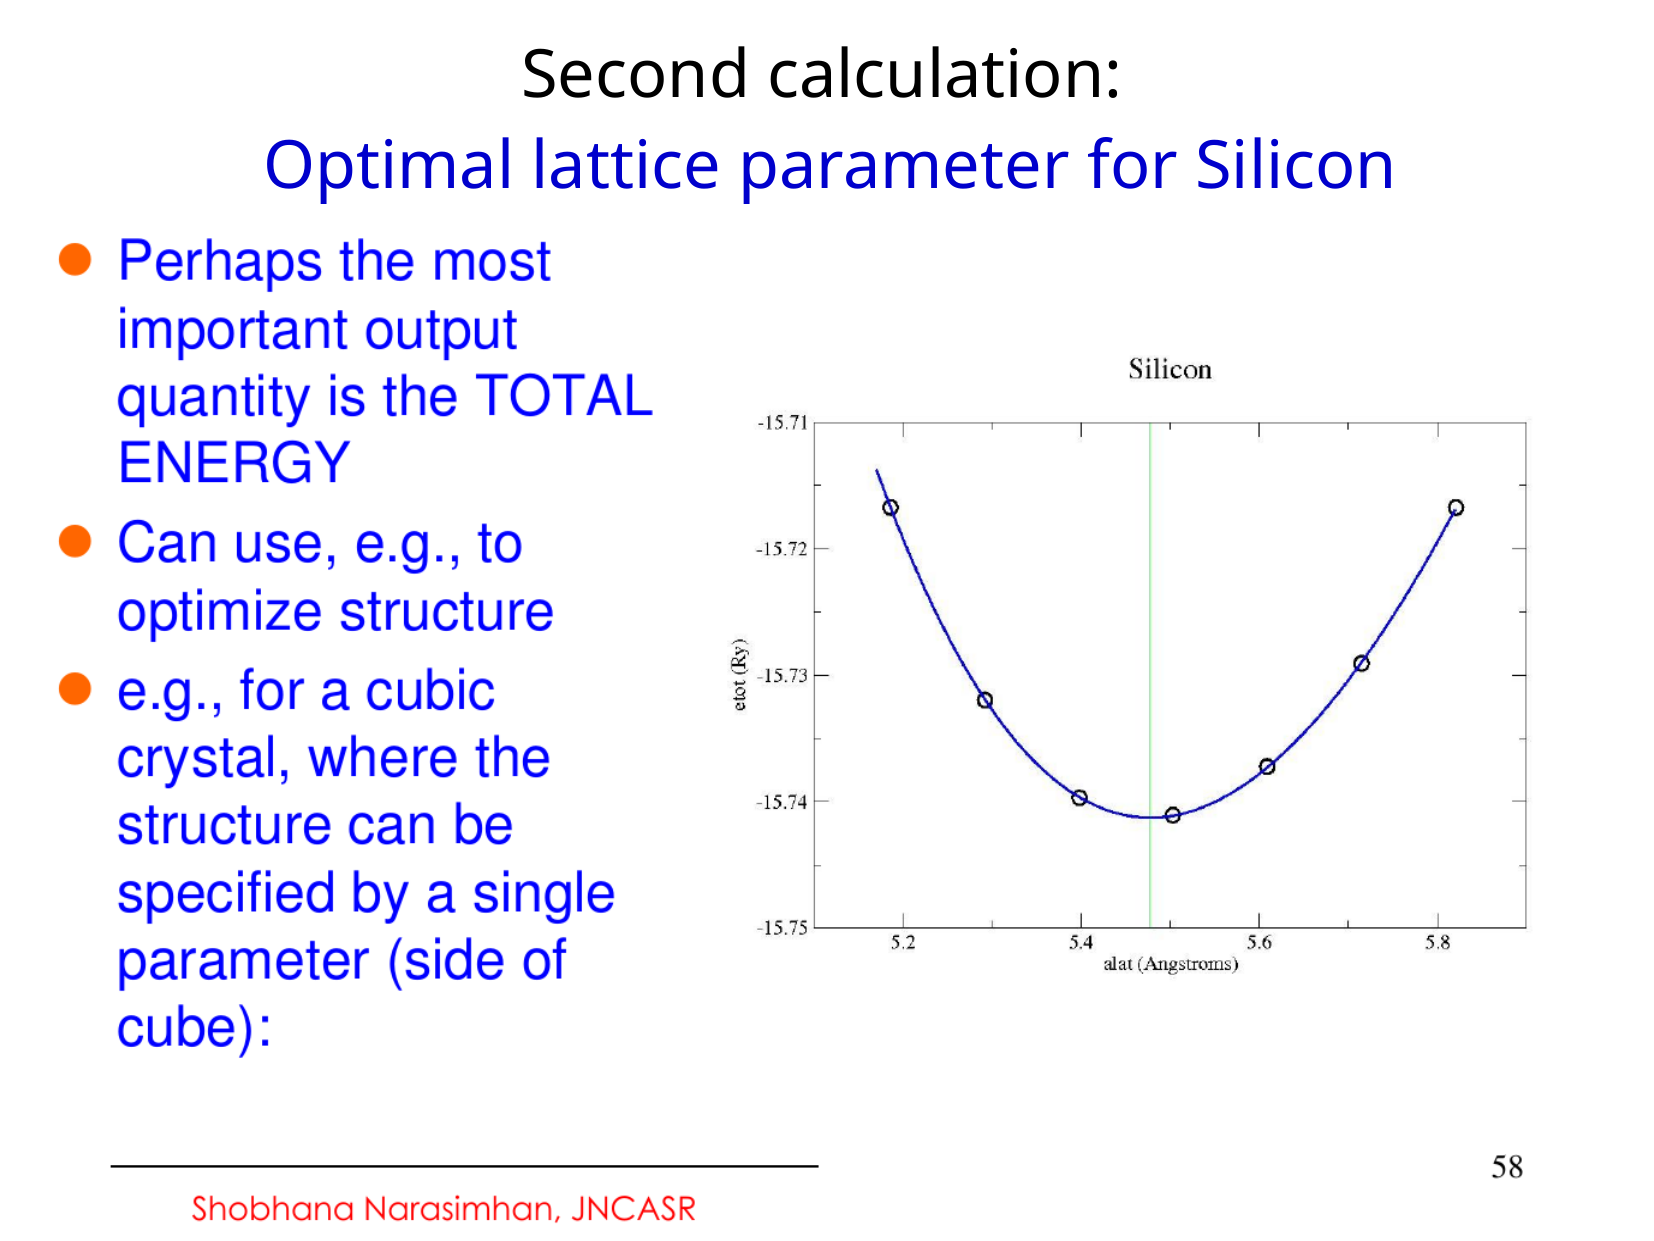

# Second calculation: Optimal lattice parameter for Silicon